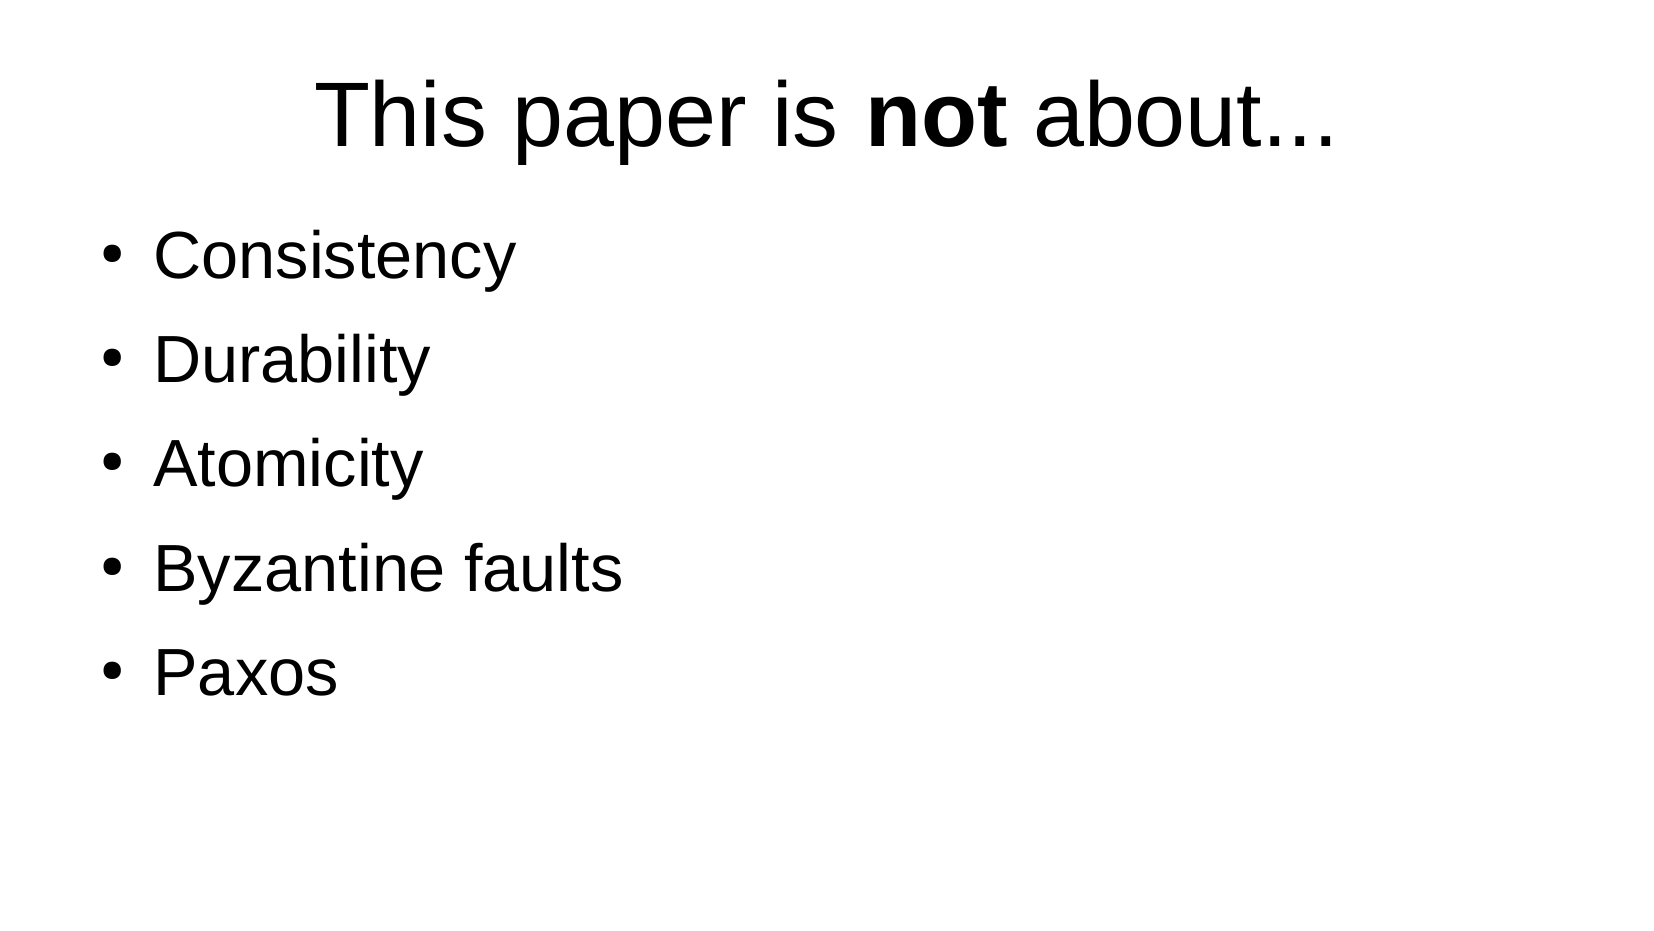

# This paper is not about...
Consistency
Durability
Atomicity
Byzantine faults
Paxos